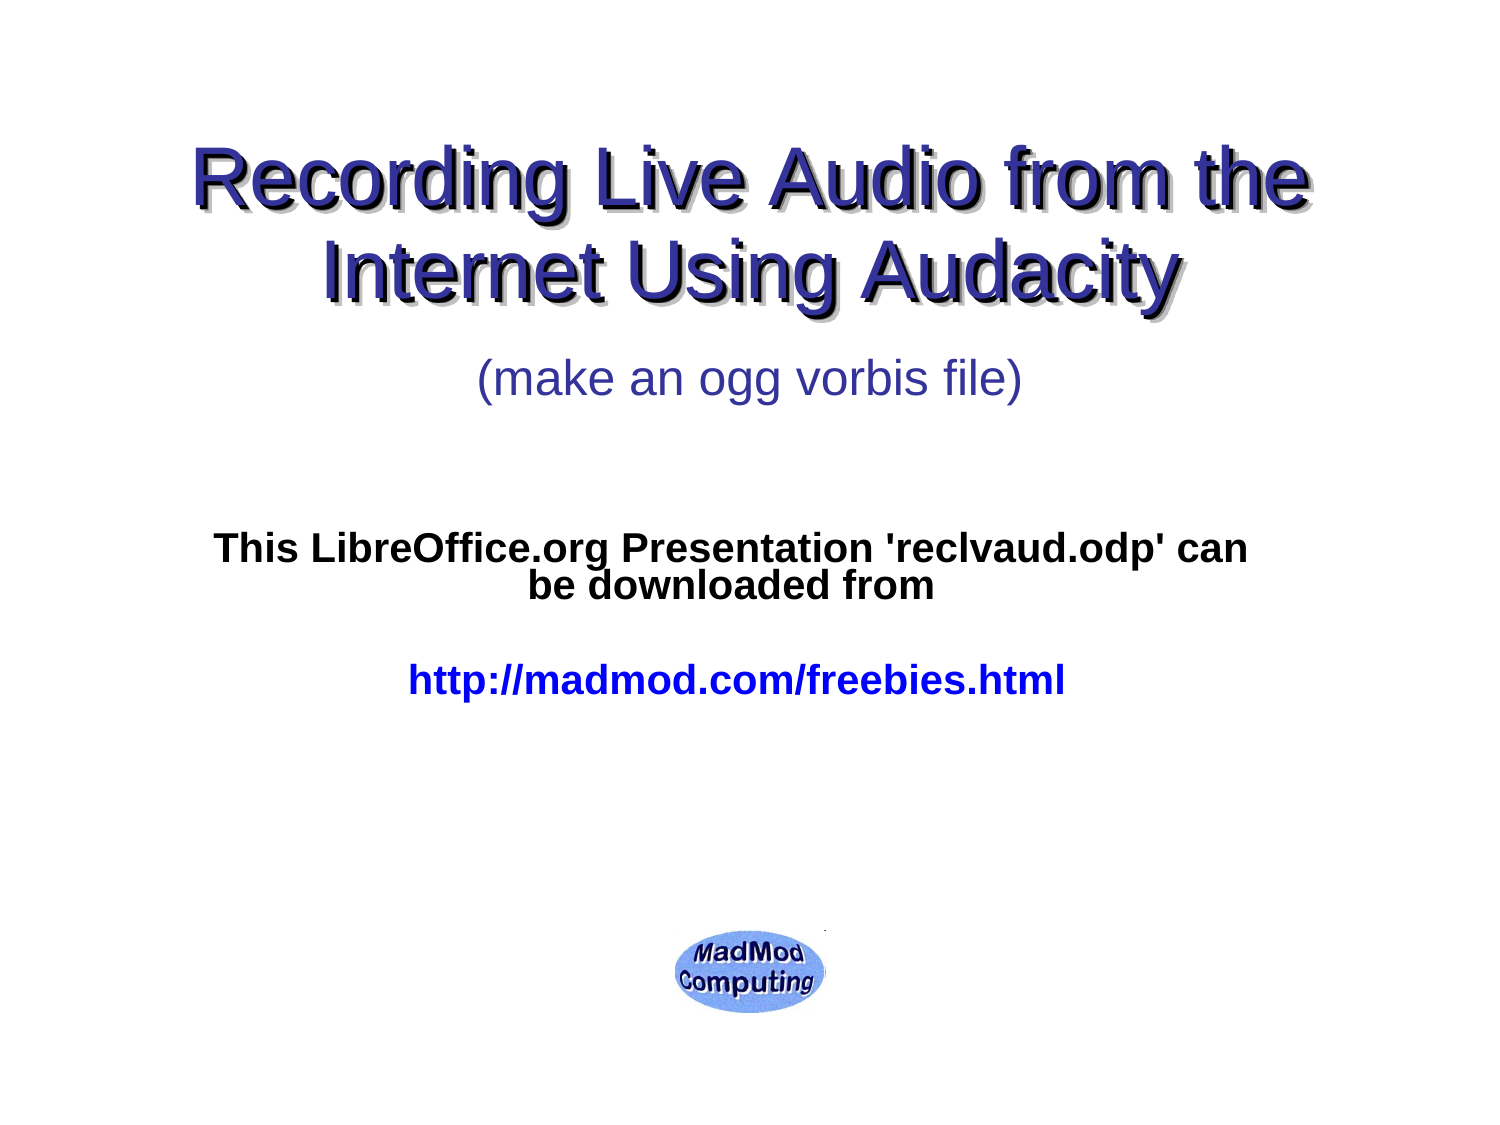

# Recording Live Audio from the Internet Using Audacity
(make an ogg vorbis file)
This LibreOffice.org Presentation 'reclvaud.odp' can be downloaded from
 http://madmod.com/freebies.html